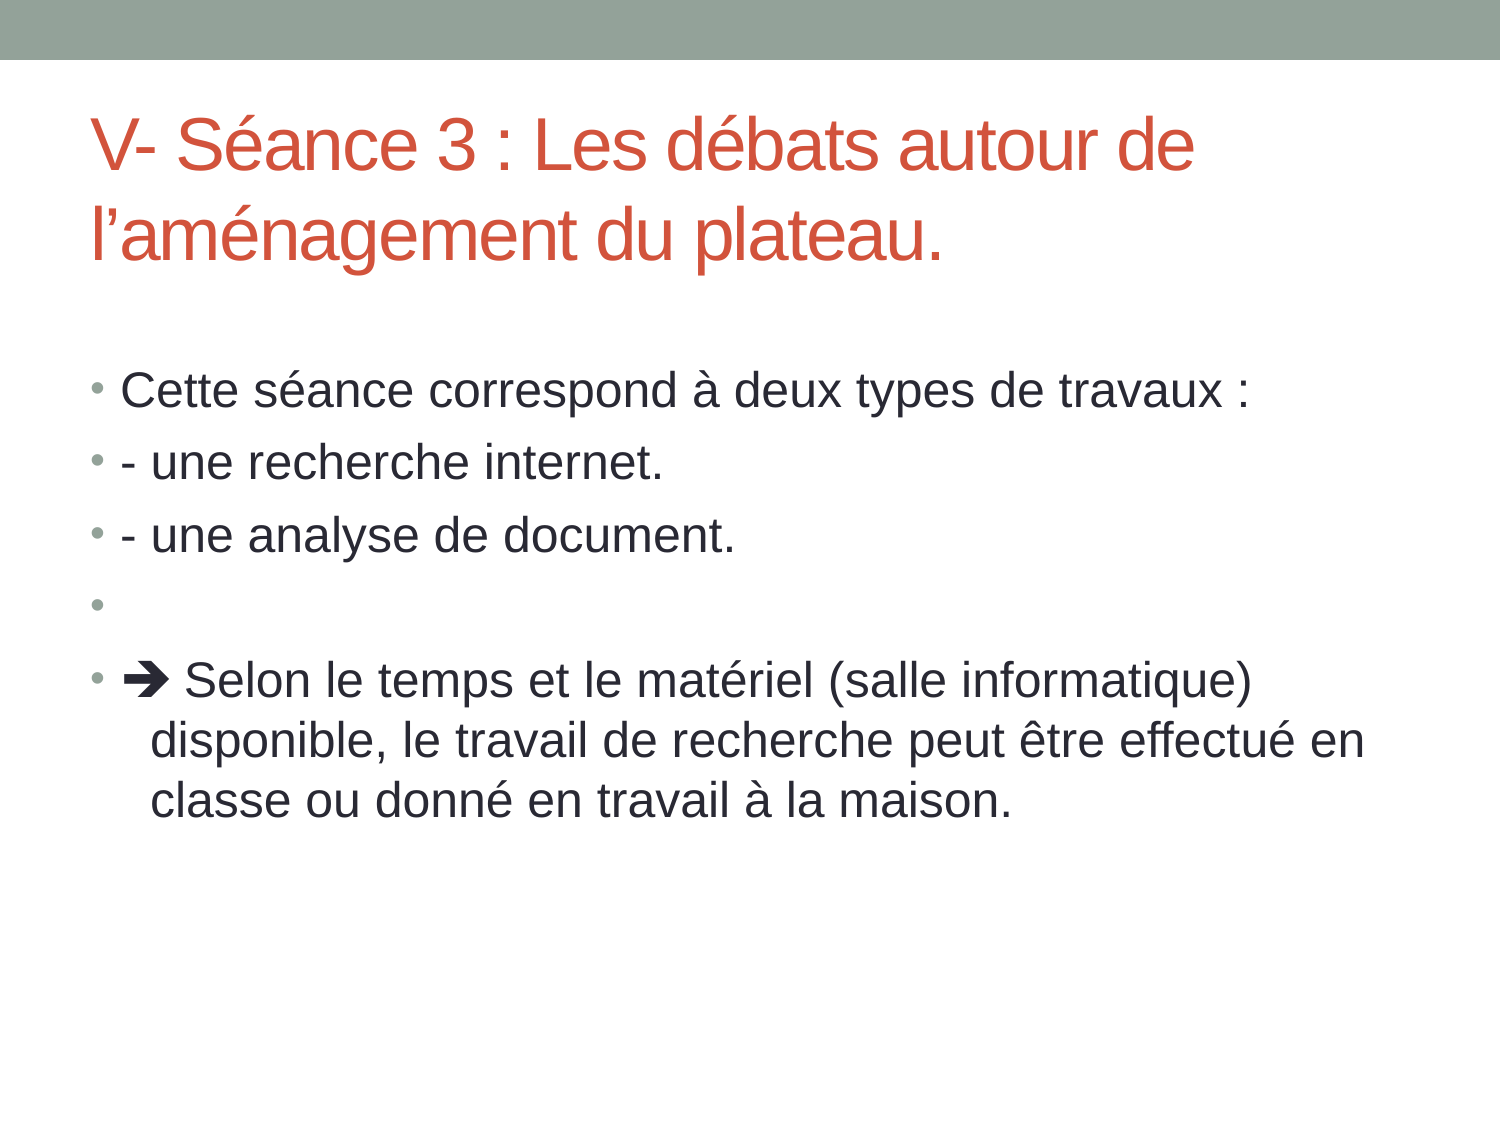

# V- Séance 3 : Les débats autour de l’aménagement du plateau.
Cette séance correspond à deux types de travaux :
- une recherche internet.
- une analyse de document.
 Selon le temps et le matériel (salle informatique) disponible, le travail de recherche peut être effectué en classe ou donné en travail à la maison.